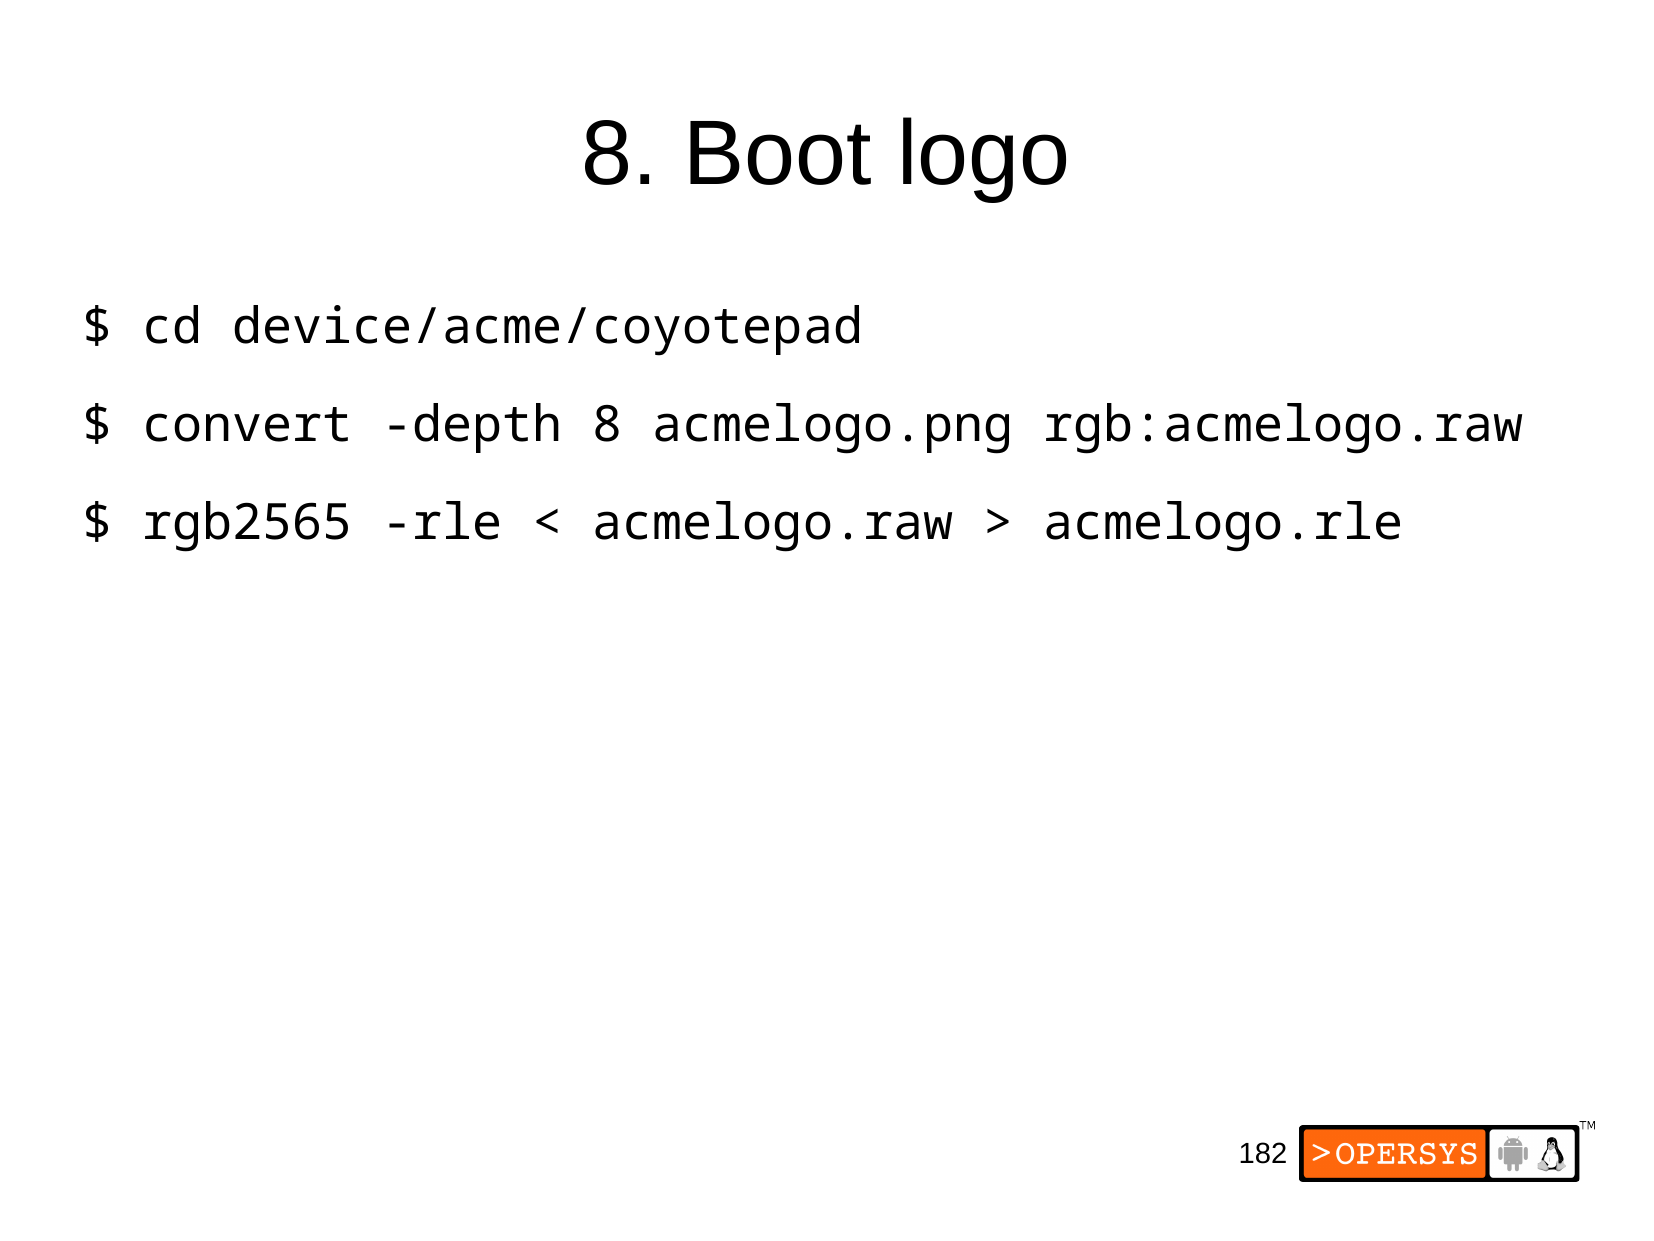

# 8. Boot logo
$ cd device/acme/coyotepad
$ convert -depth 8 acmelogo.png rgb:acmelogo.raw
$ rgb2565 -rle < acmelogo.raw > acmelogo.rle